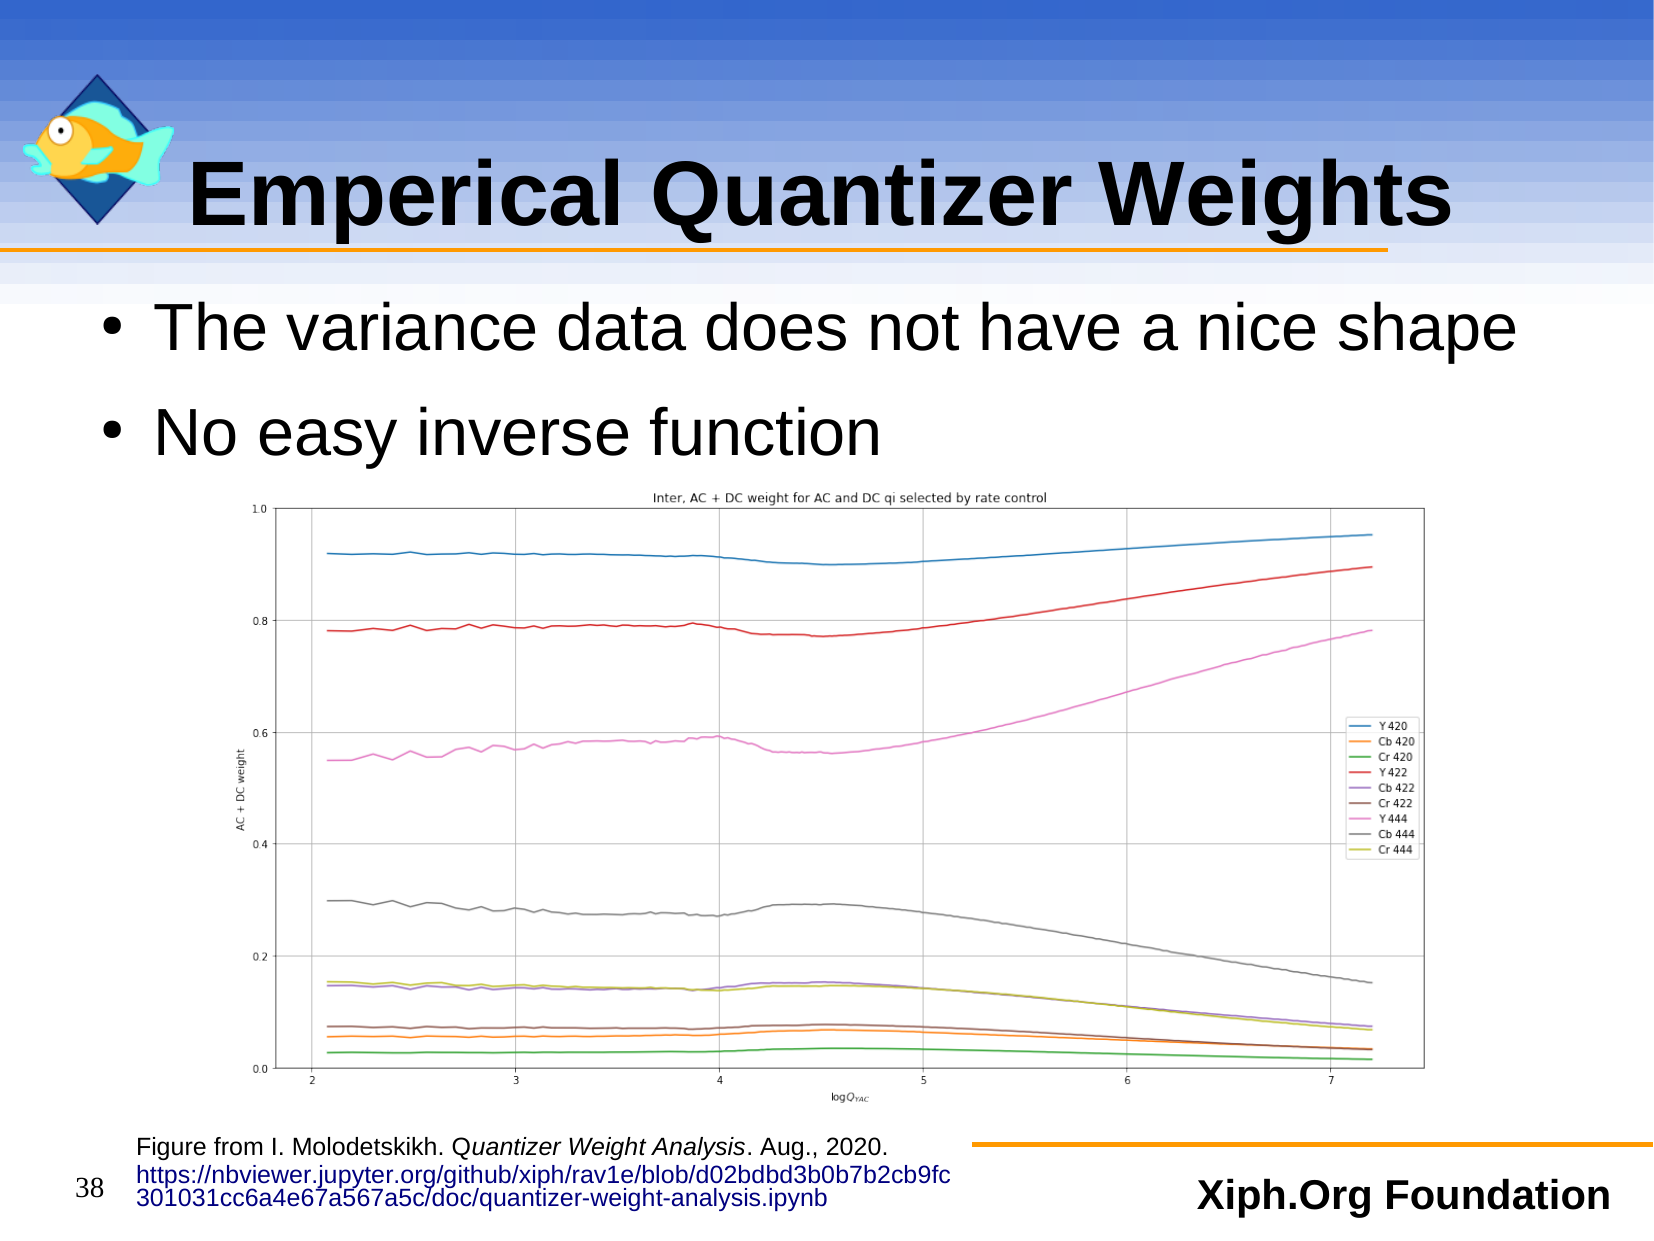

# Emperical Quantizer Weights
The variance data does not have a nice shape
No easy inverse function
Figure from I. Molodetskikh. Quantizer Weight Analysis. Aug., 2020. https://nbviewer.jupyter.org/github/xiph/rav1e/blob/d02bdbd3b0b7b2cb9fc301031cc6a4e67a567a5c/doc/quantizer-weight-analysis.ipynb
38